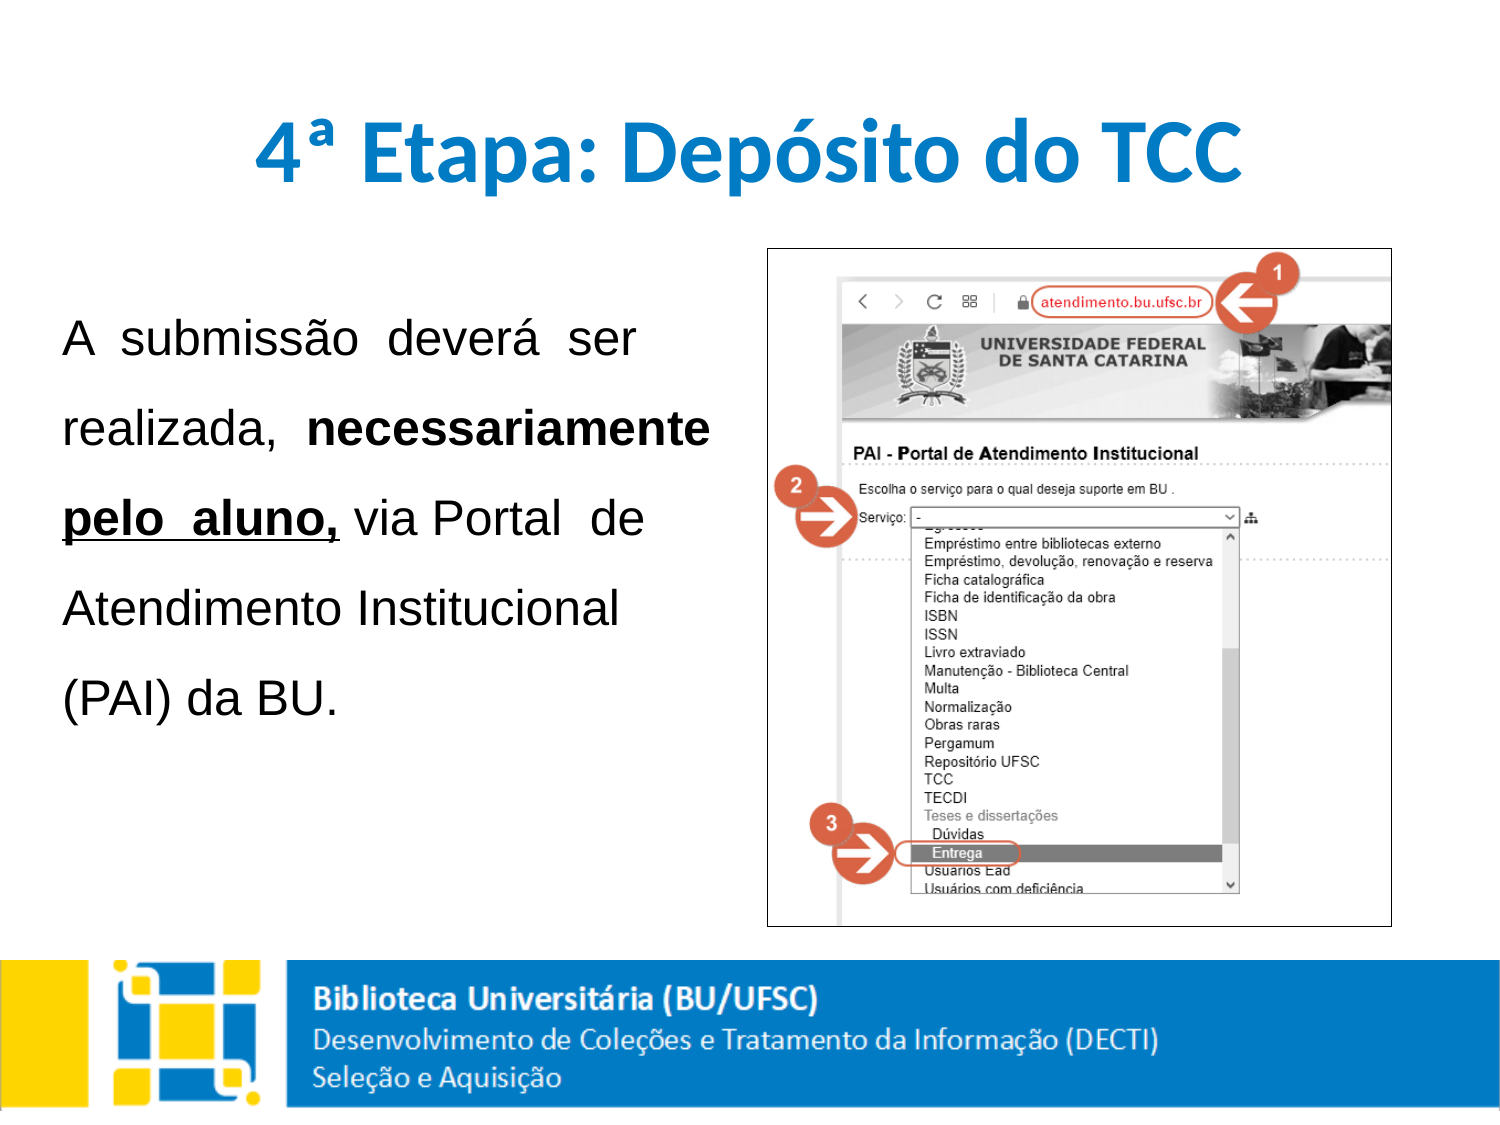

4ª Etapa: Depósito do TCC
A submissão deverá ser realizada, necessariamente pelo aluno, via Portal de Atendimento Institucional (PAI) da BU.